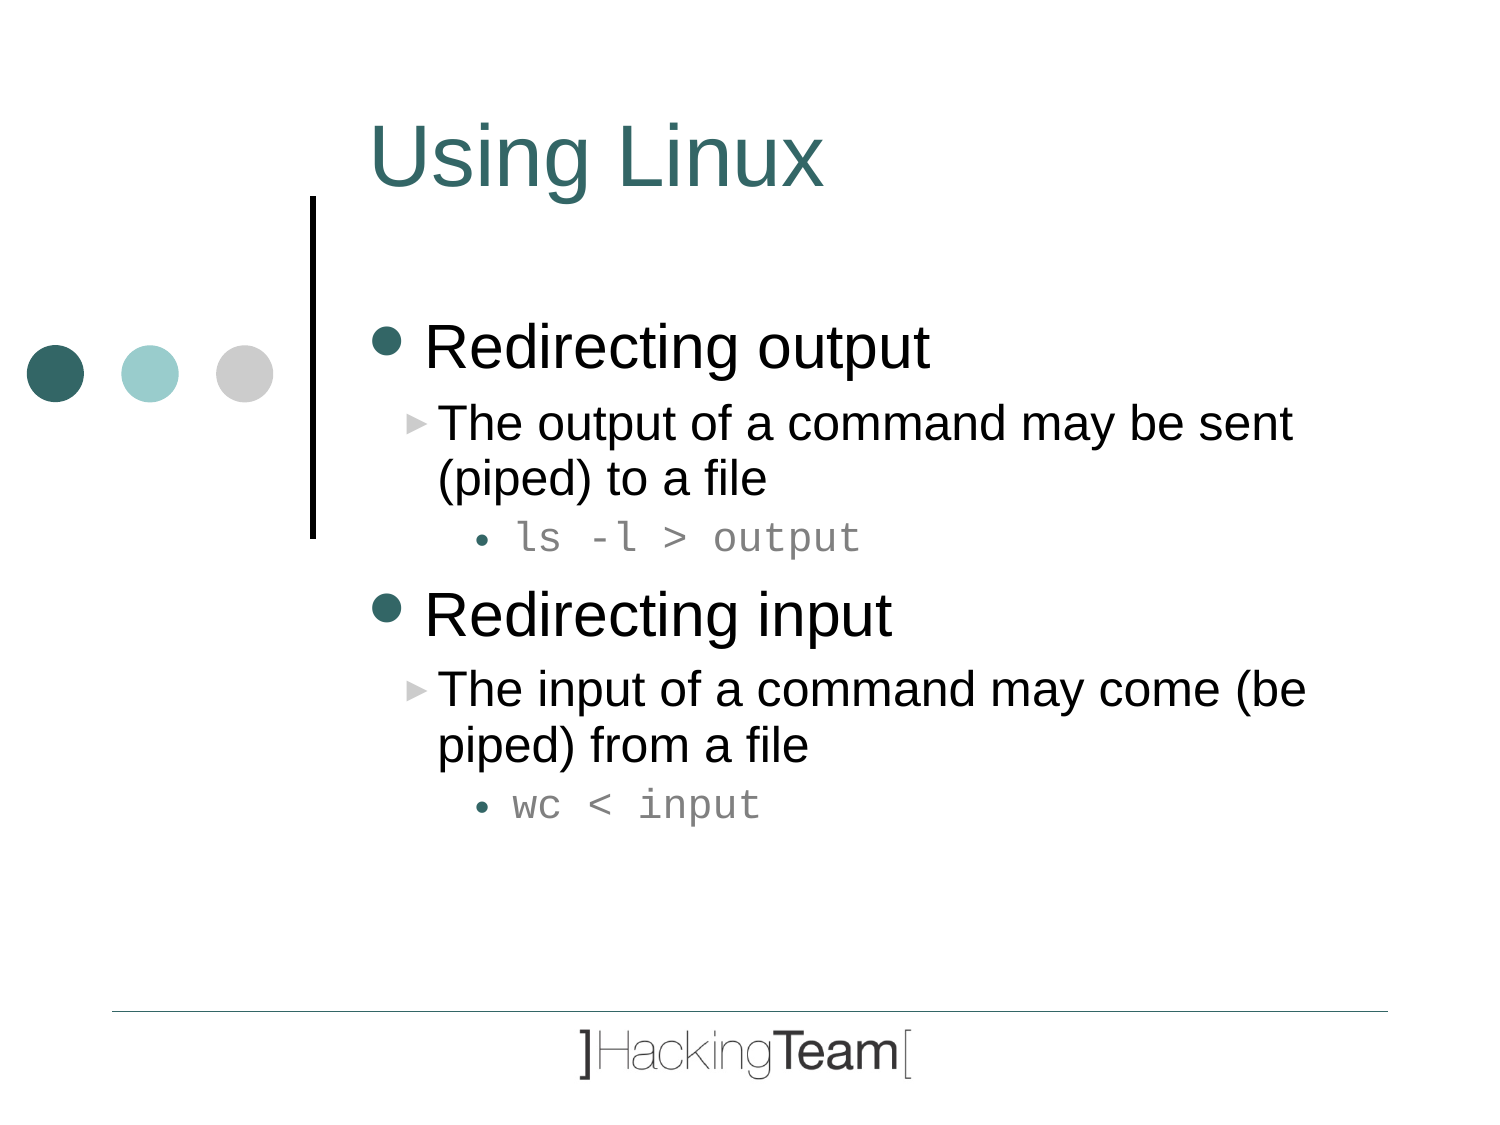

# Using Linux
Redirecting output
The output of a command may be sent (piped) to a file
ls -l > output
Redirecting input
The input of a command may come (be piped) from a file
wc < input